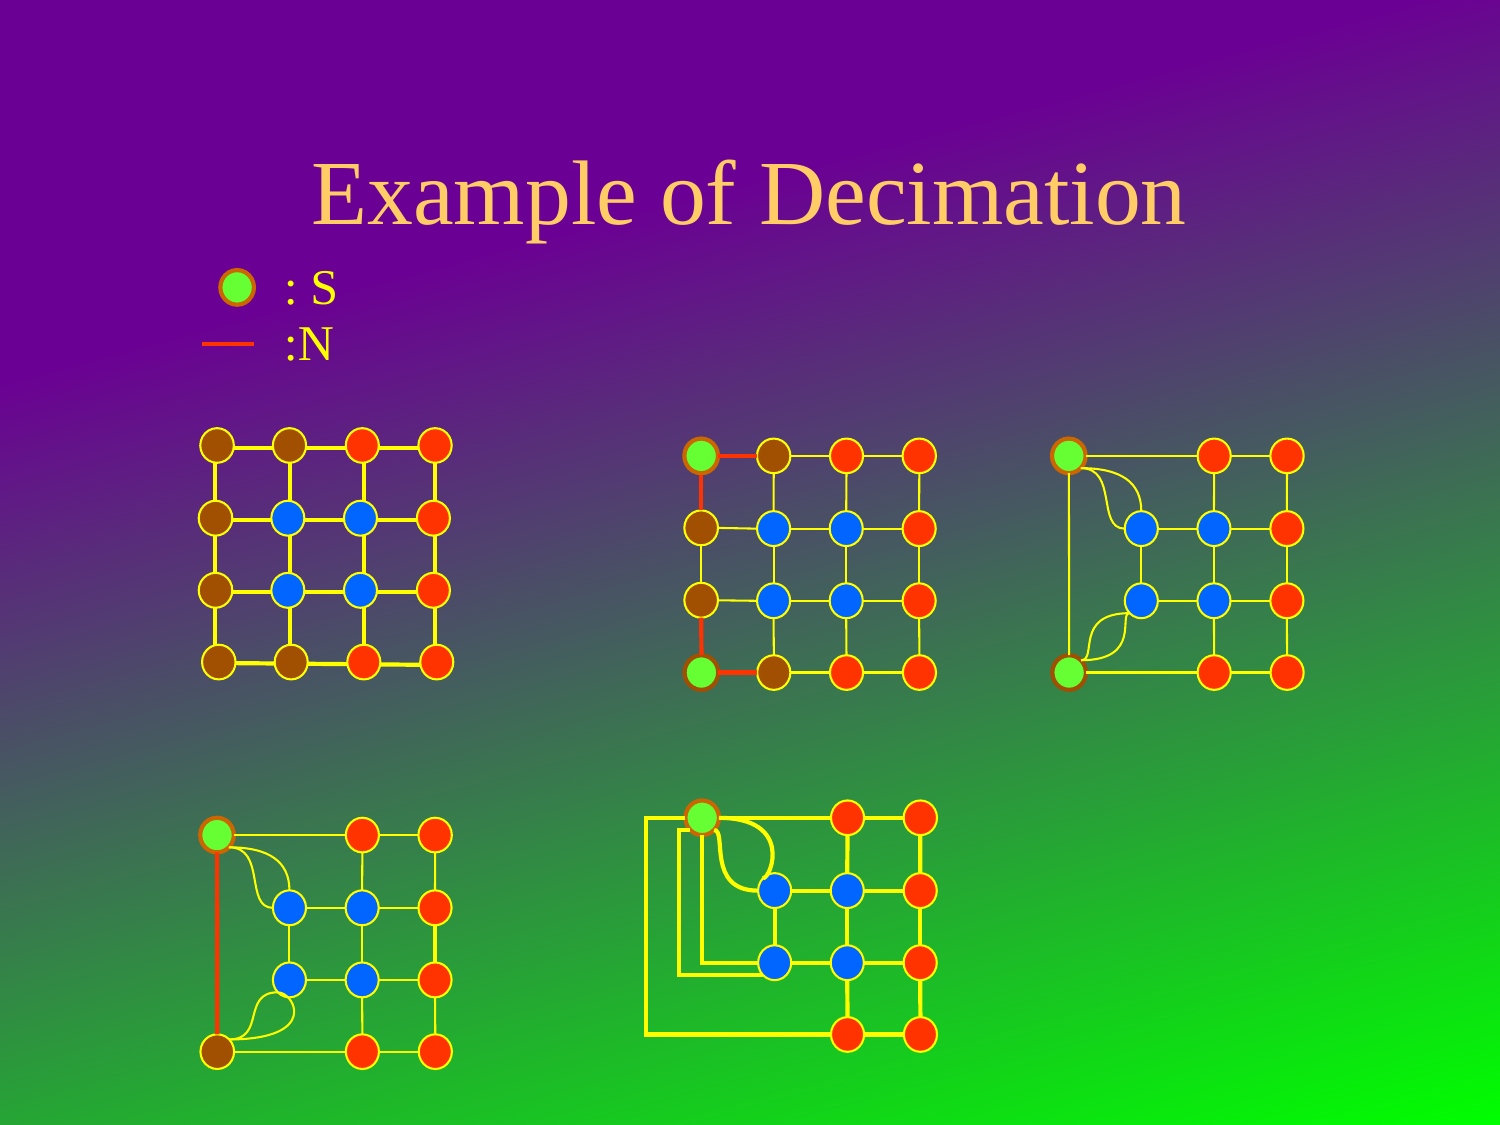

# Example of Decimation
: S
:N